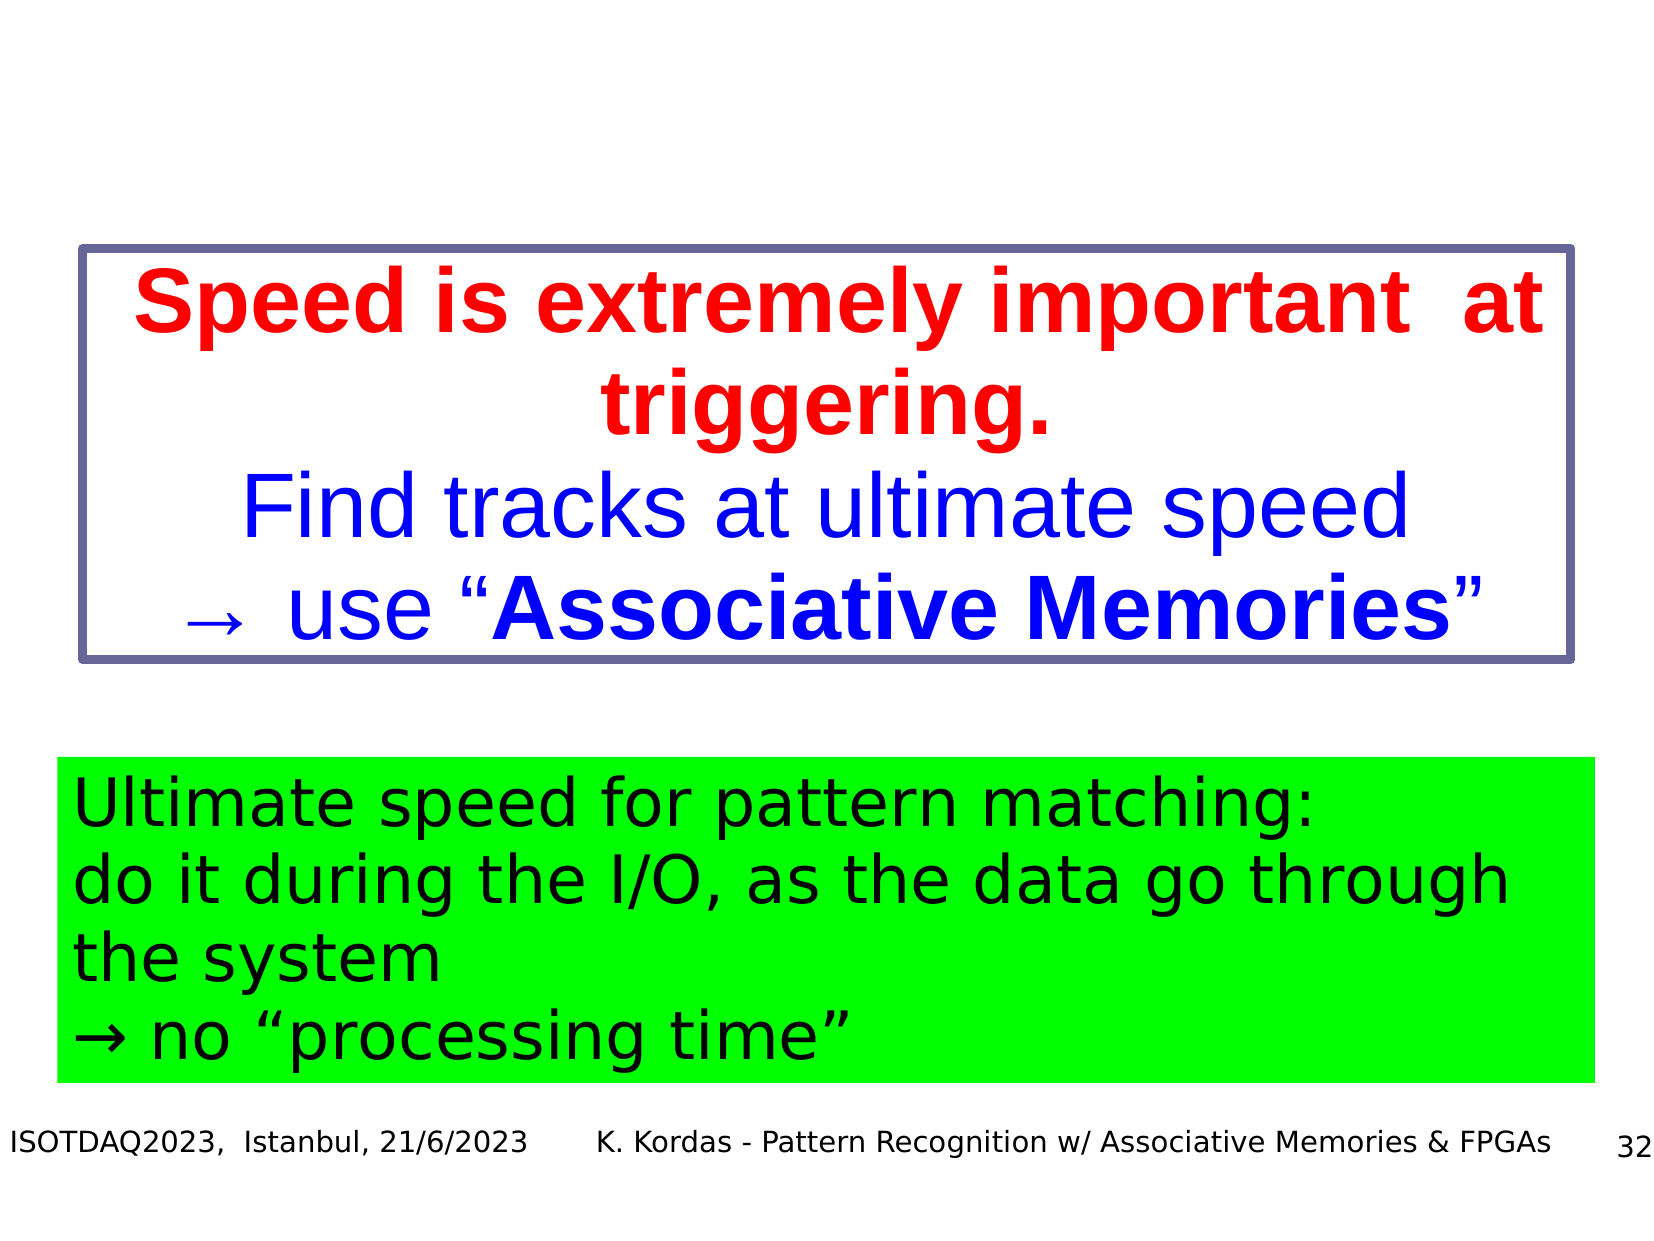

# Speed is extremely important at triggering. Find tracks at ultimate speed → use “Associative Memories”
Ultimate speed for pattern matching:
do it during the I/O, as the data go through the system
→ no “processing time”
ISOTDAQ2023, Istanbul, 21/6/2023
K. Kordas - Pattern Recognition w/ Associative Memories & FPGAs
32